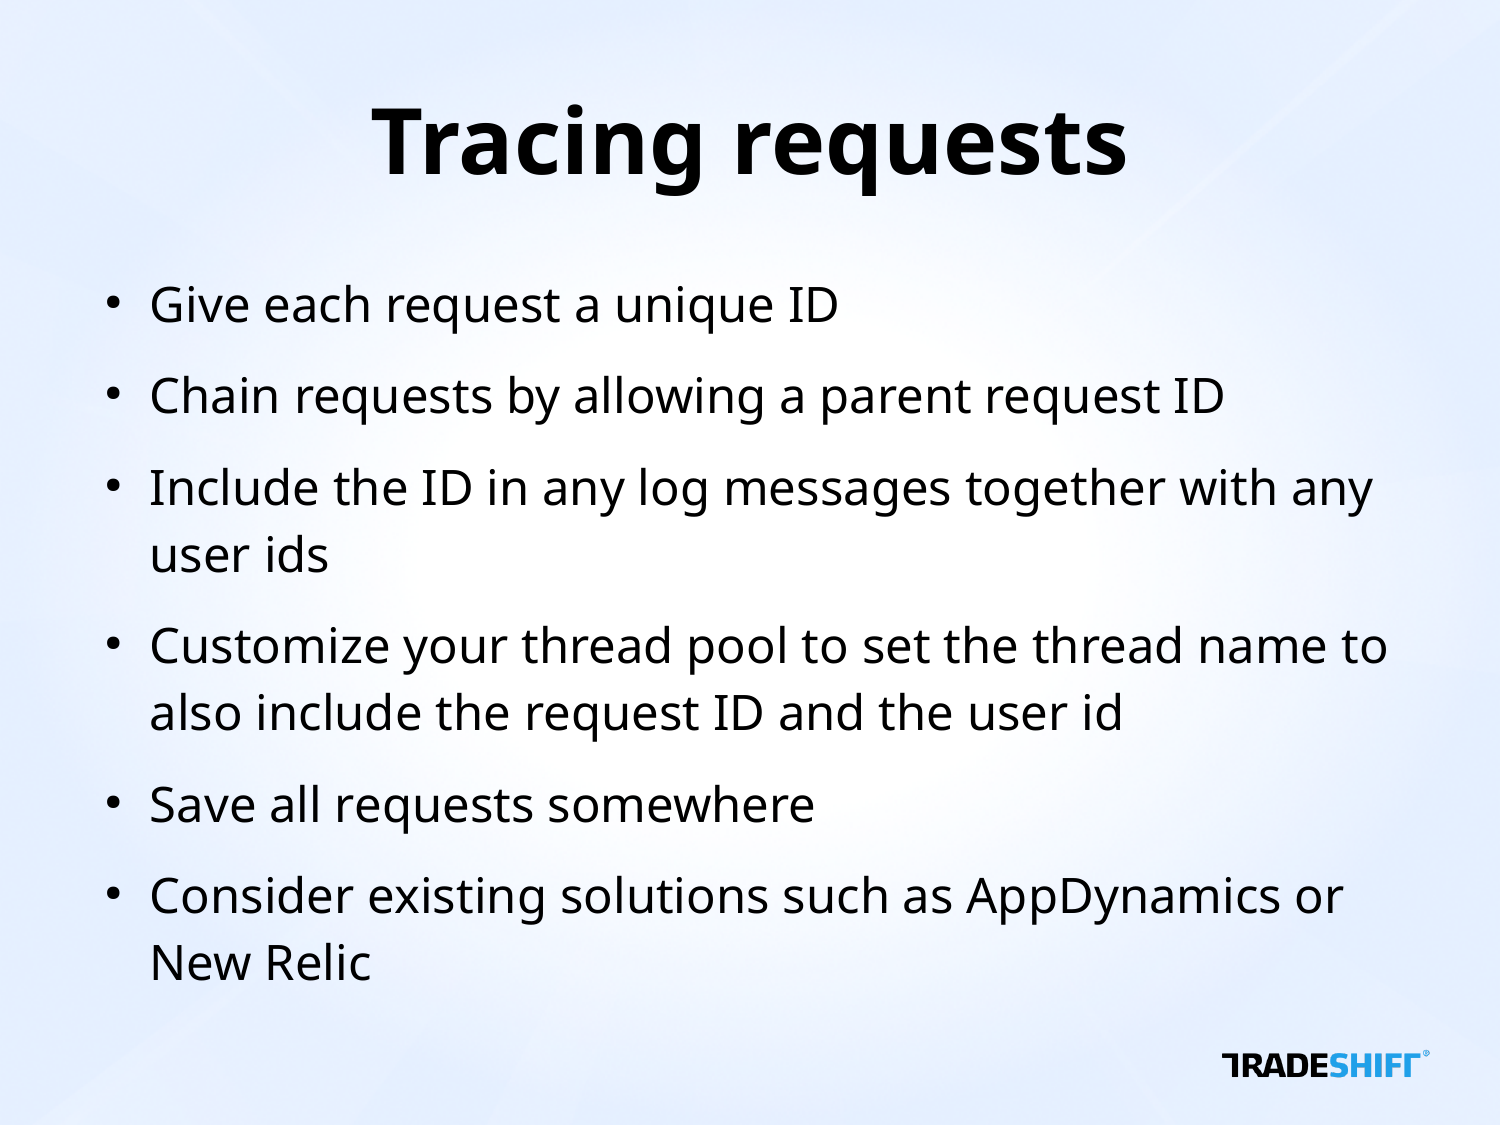

# Tracing requests
Give each request a unique ID
Chain requests by allowing a parent request ID
Include the ID in any log messages together with any user ids
Customize your thread pool to set the thread name to also include the request ID and the user id
Save all requests somewhere
Consider existing solutions such as AppDynamics or New Relic